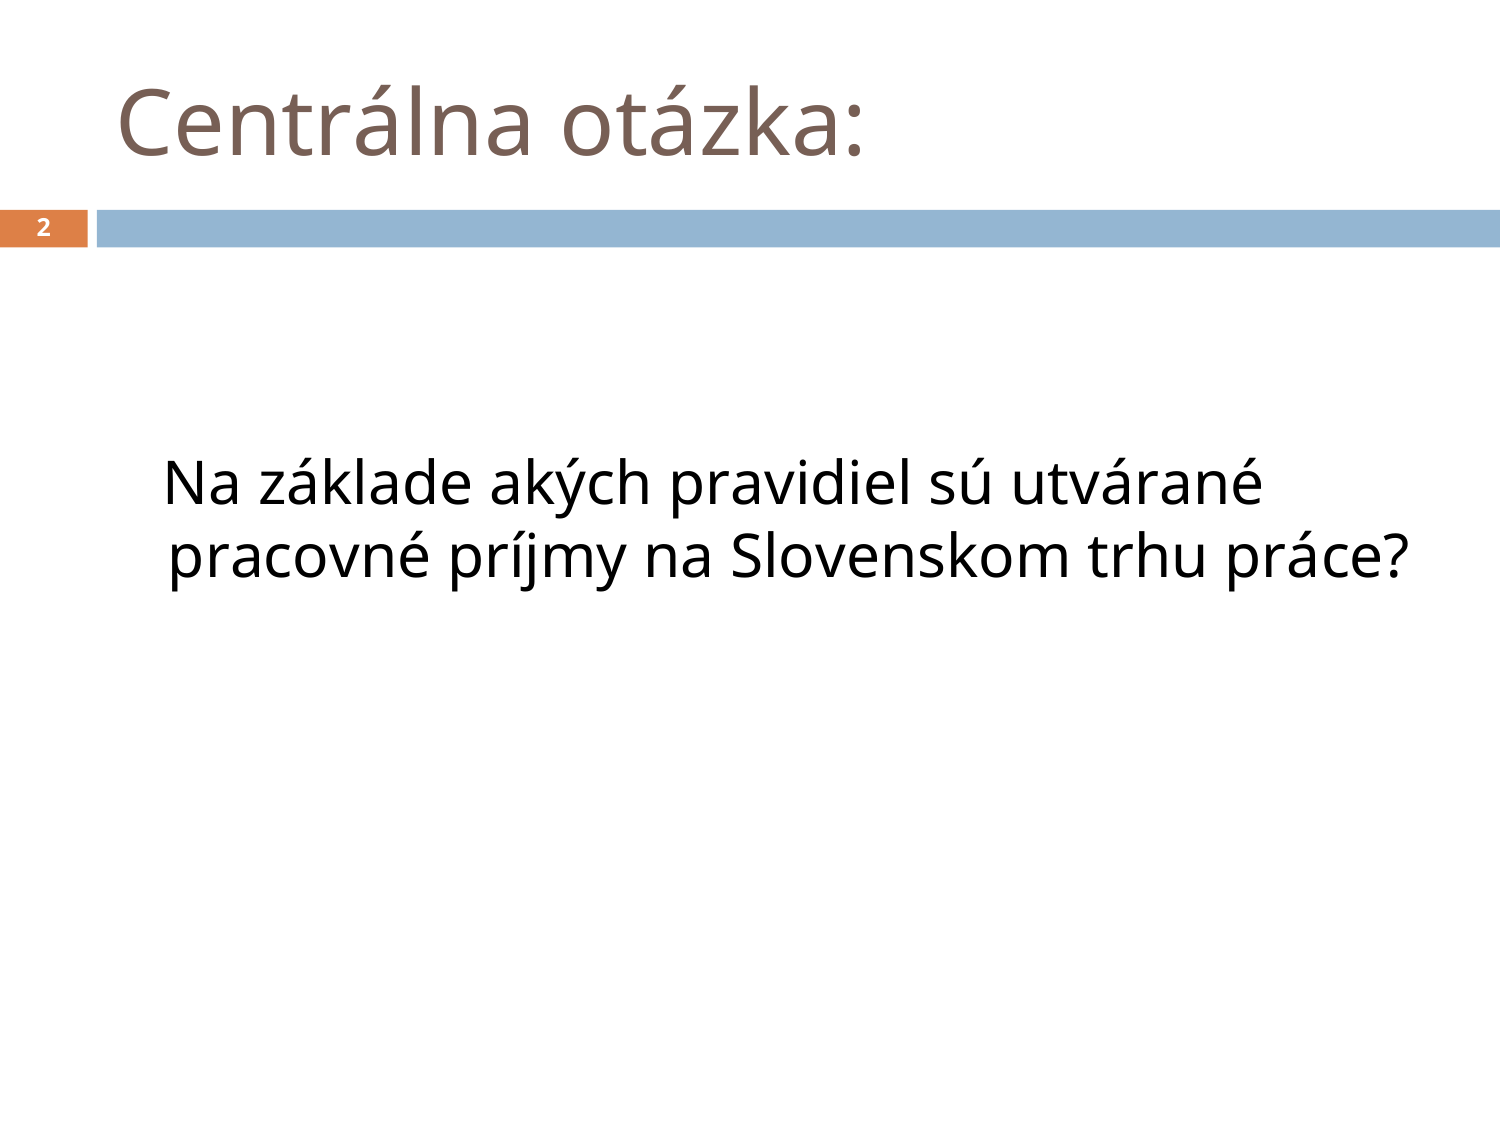

# Centrálna otázka:
 Na základe akých pravidiel sú utvárané pracovné príjmy na Slovenskom trhu práce?